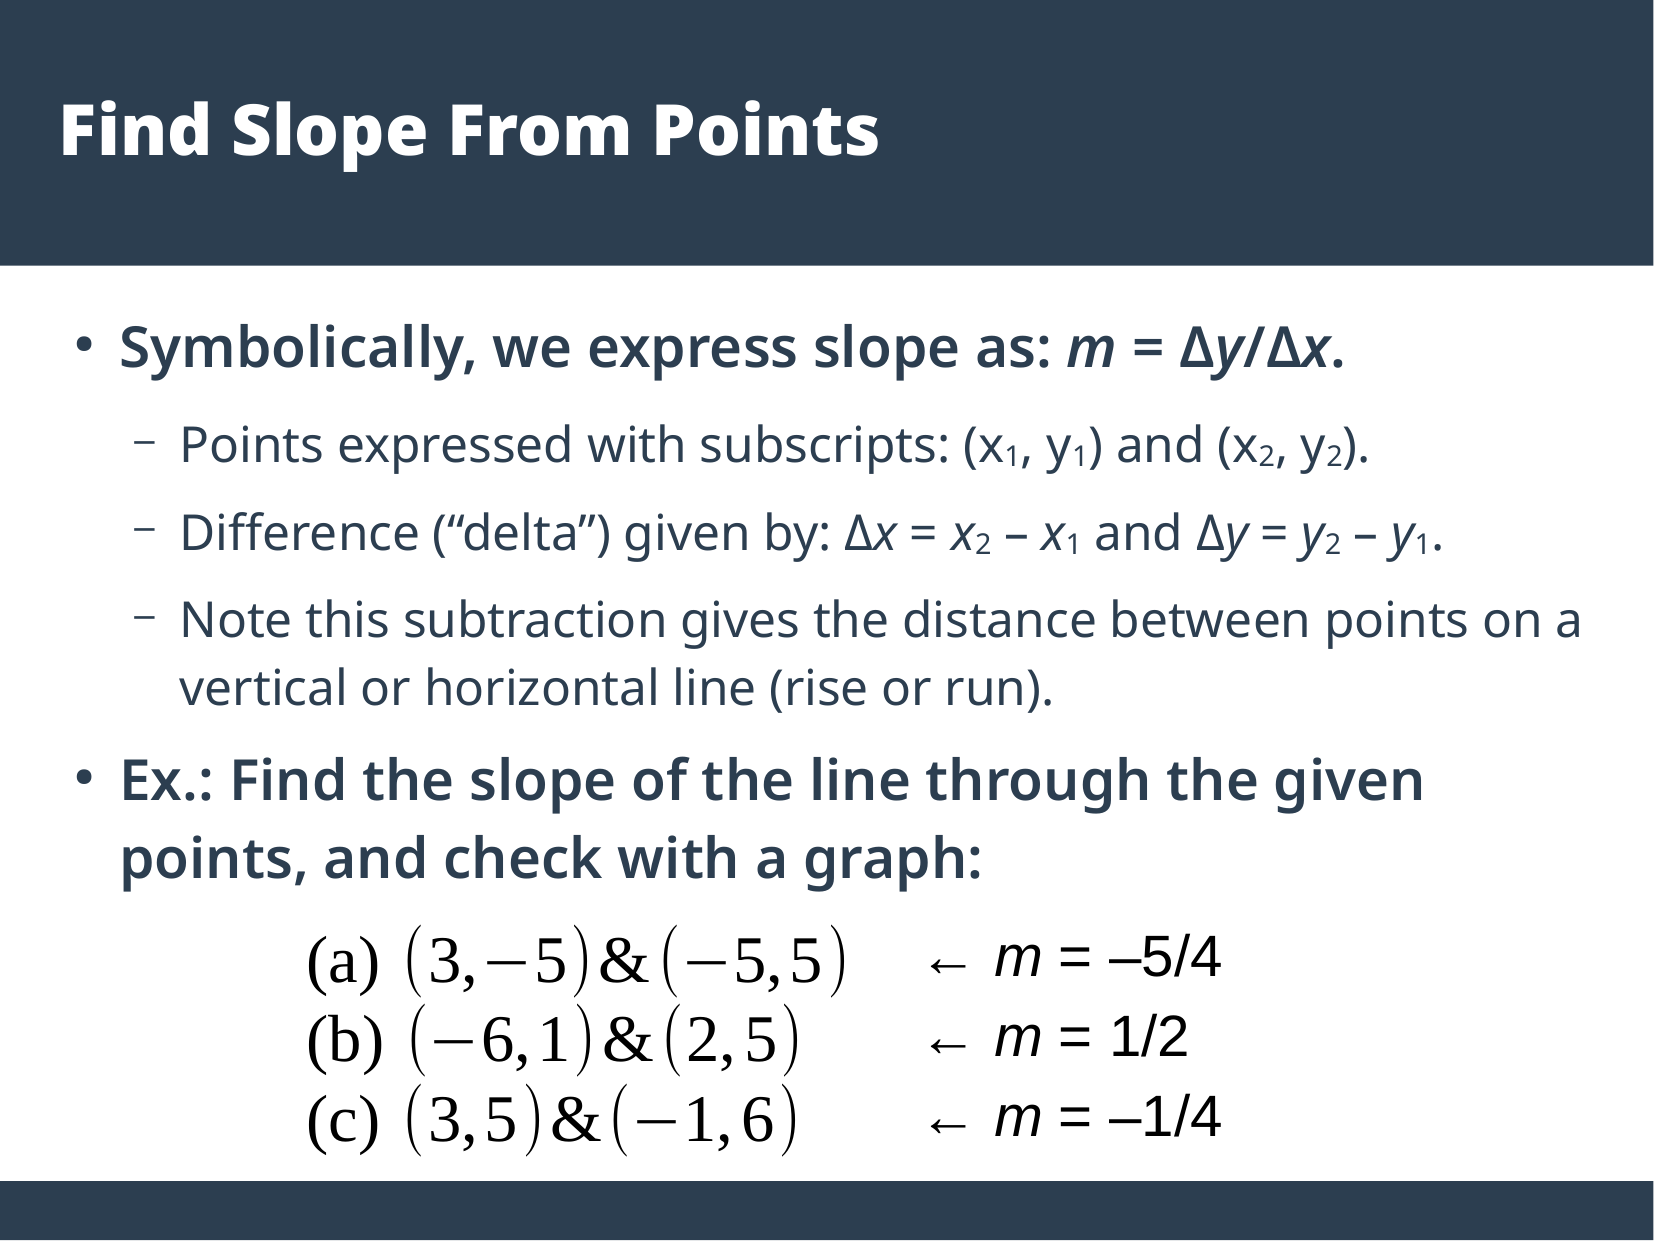

# Find Slope From Points
Symbolically, we express slope as: m = Δy/Δx.
Points expressed with subscripts: (x1, y1) and (x2, y2).
Difference (“delta”) given by: Δx = x2 – x1 and Δy = y2 – y1.
Note this subtraction gives the distance between points on a vertical or horizontal line (rise or run).
Ex.: Find the slope of the line through the given points, and check with a graph:
← m = –5/4
← m = 1/2
← m = –1/4